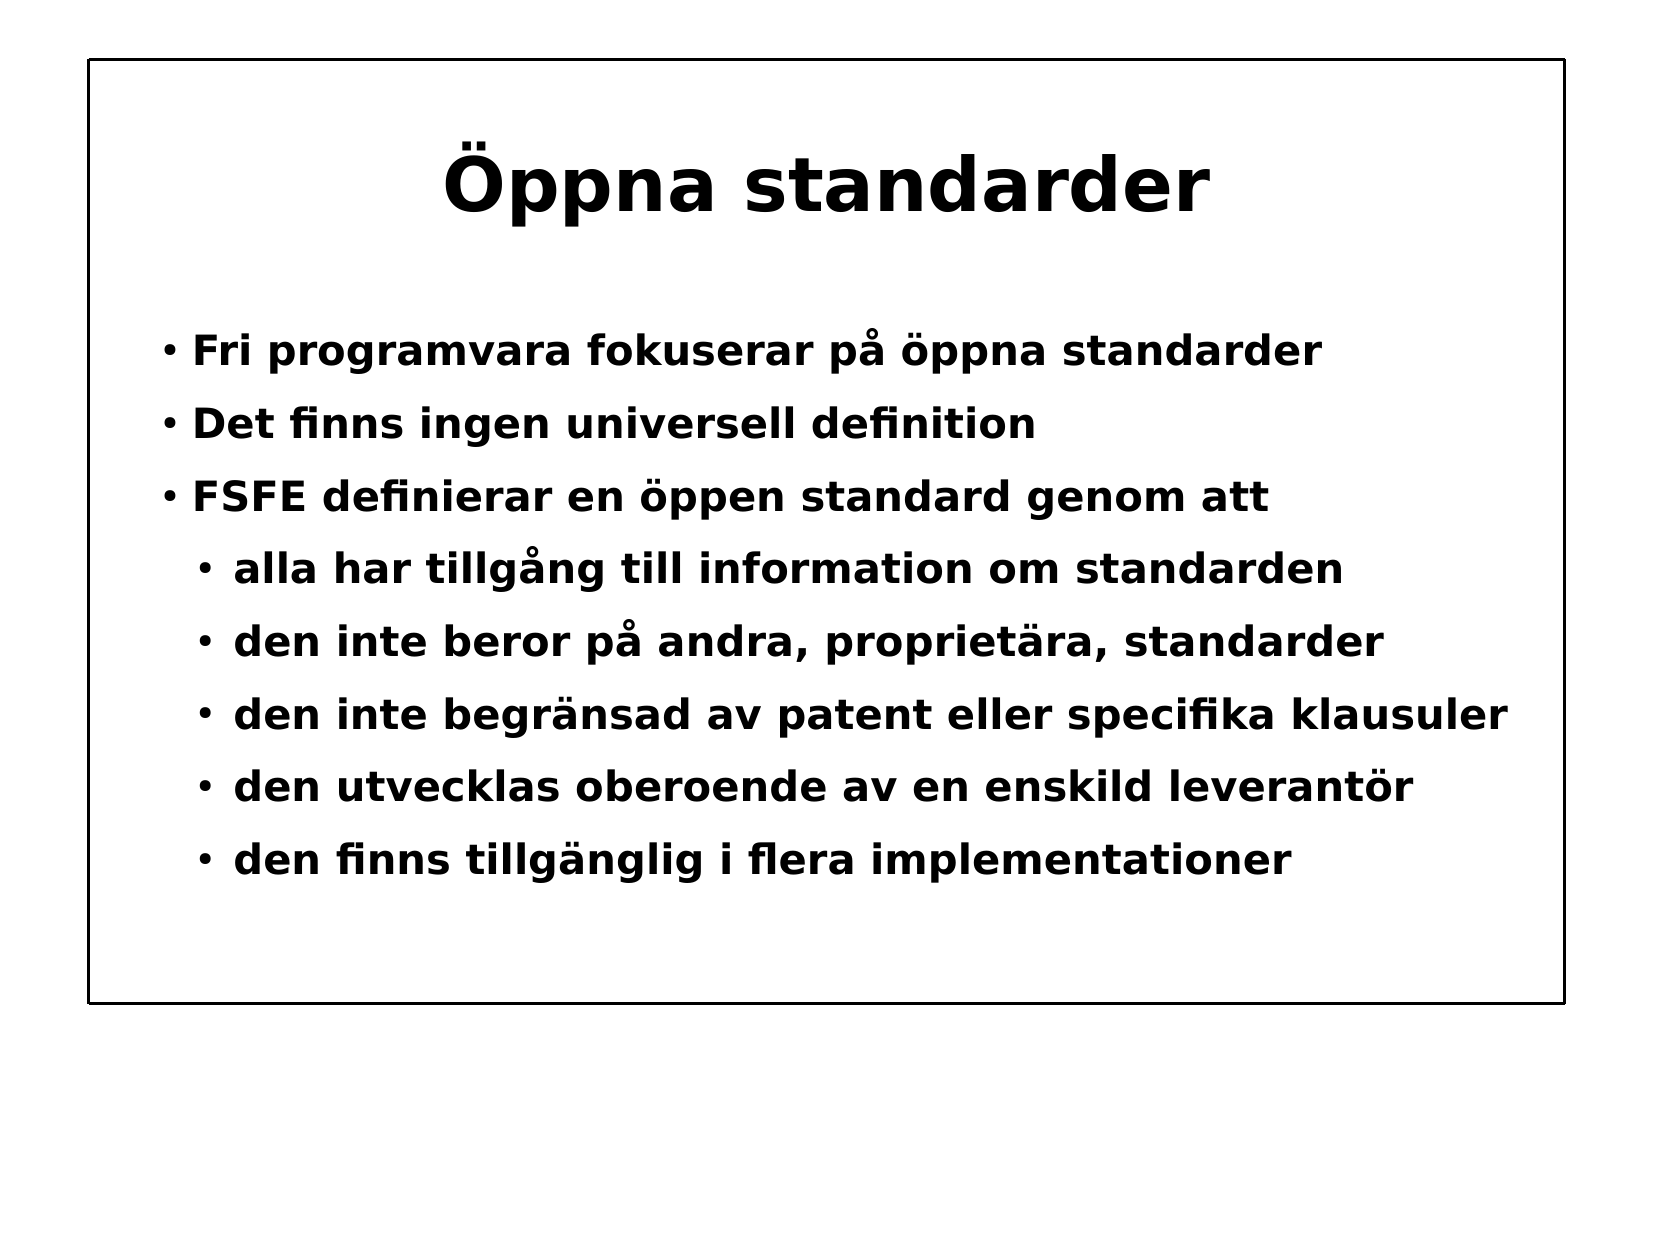

Öppna standarder
 Fri programvara fokuserar på öppna standarder
 Det finns ingen universell definition
 FSFE definierar en öppen standard genom att
alla har tillgång till information om standarden
den inte beror på andra, proprietära, standarder
den inte begränsad av patent eller specifika klausuler
den utvecklas oberoende av en enskild leverantör
den finns tillgänglig i flera implementationer